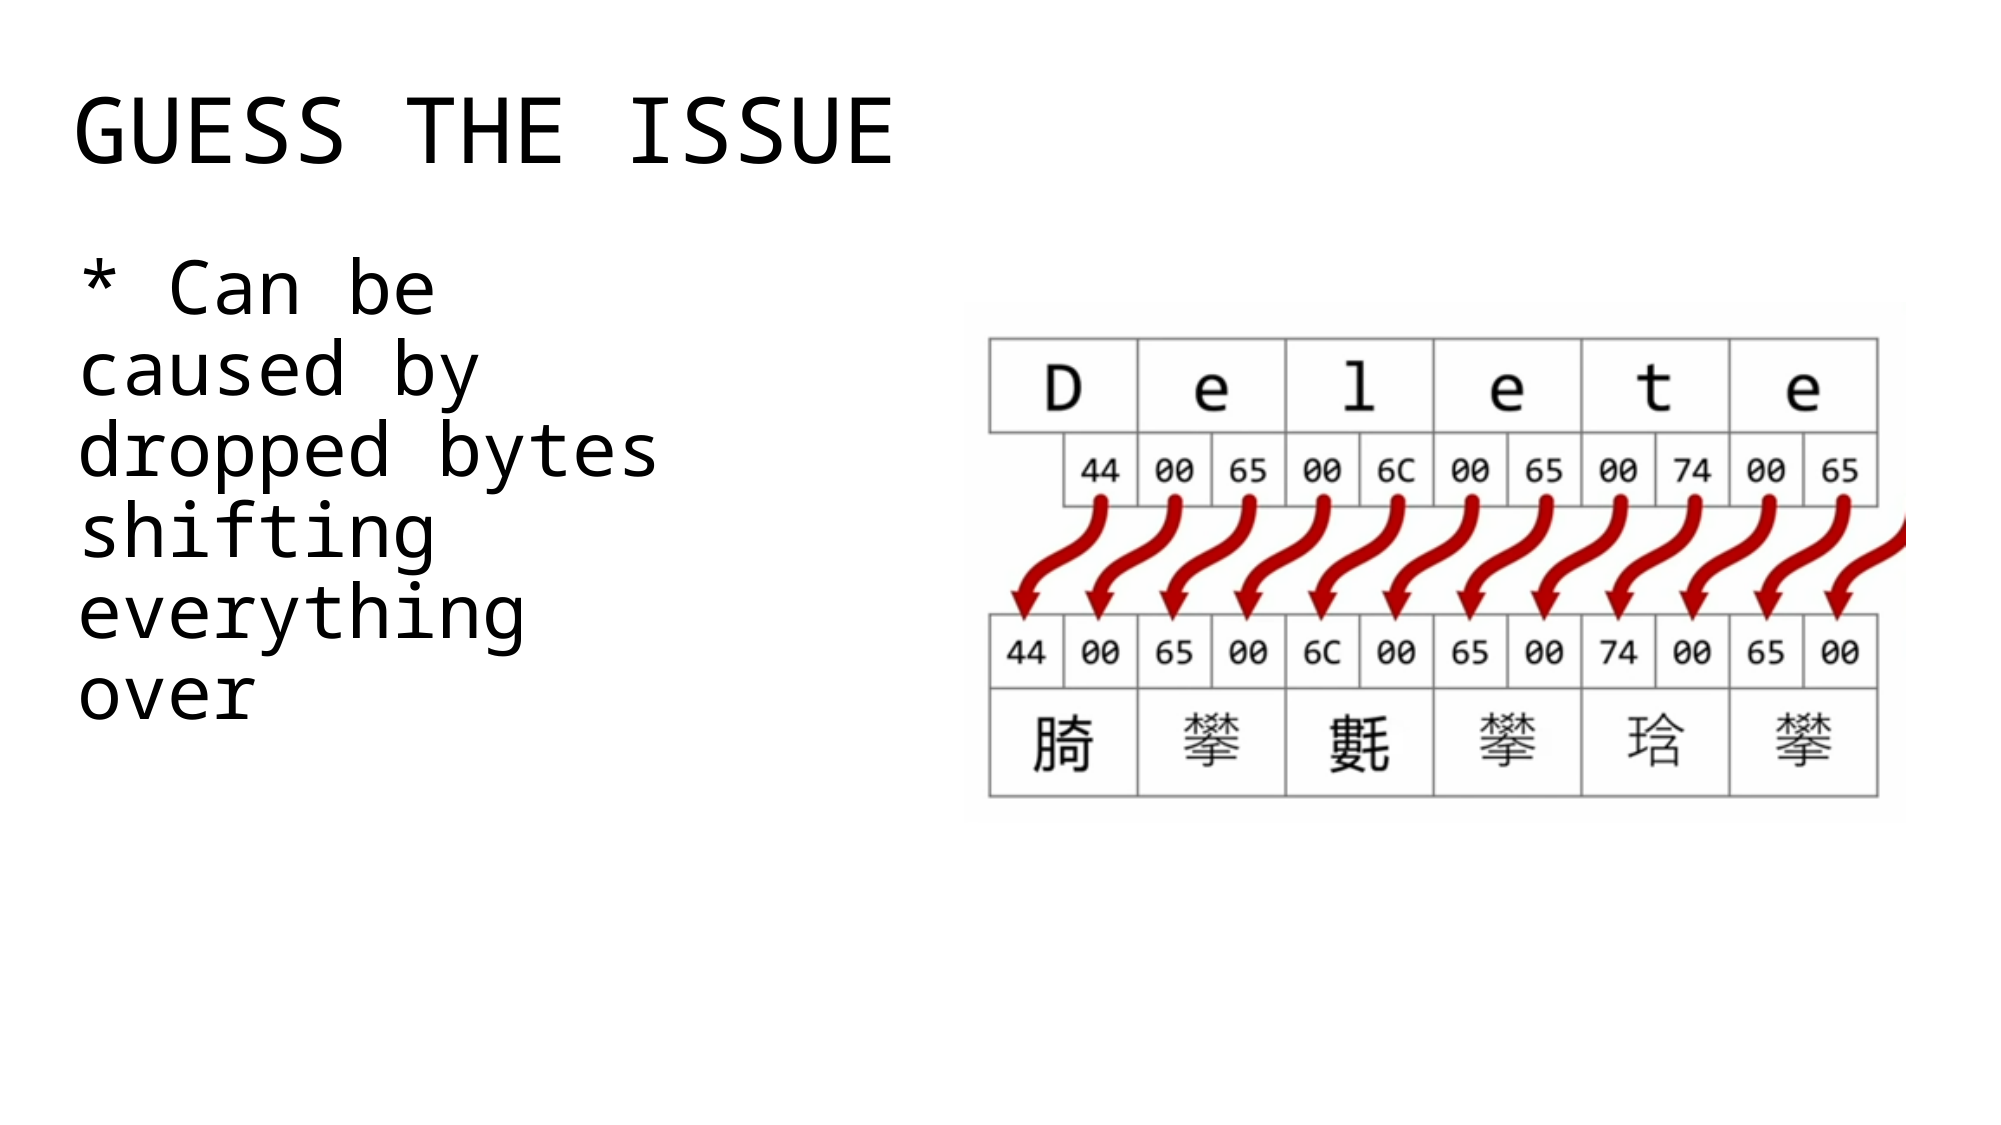

# GUESS THE ISSUE
* Can be caused by dropped bytes shifting everything over